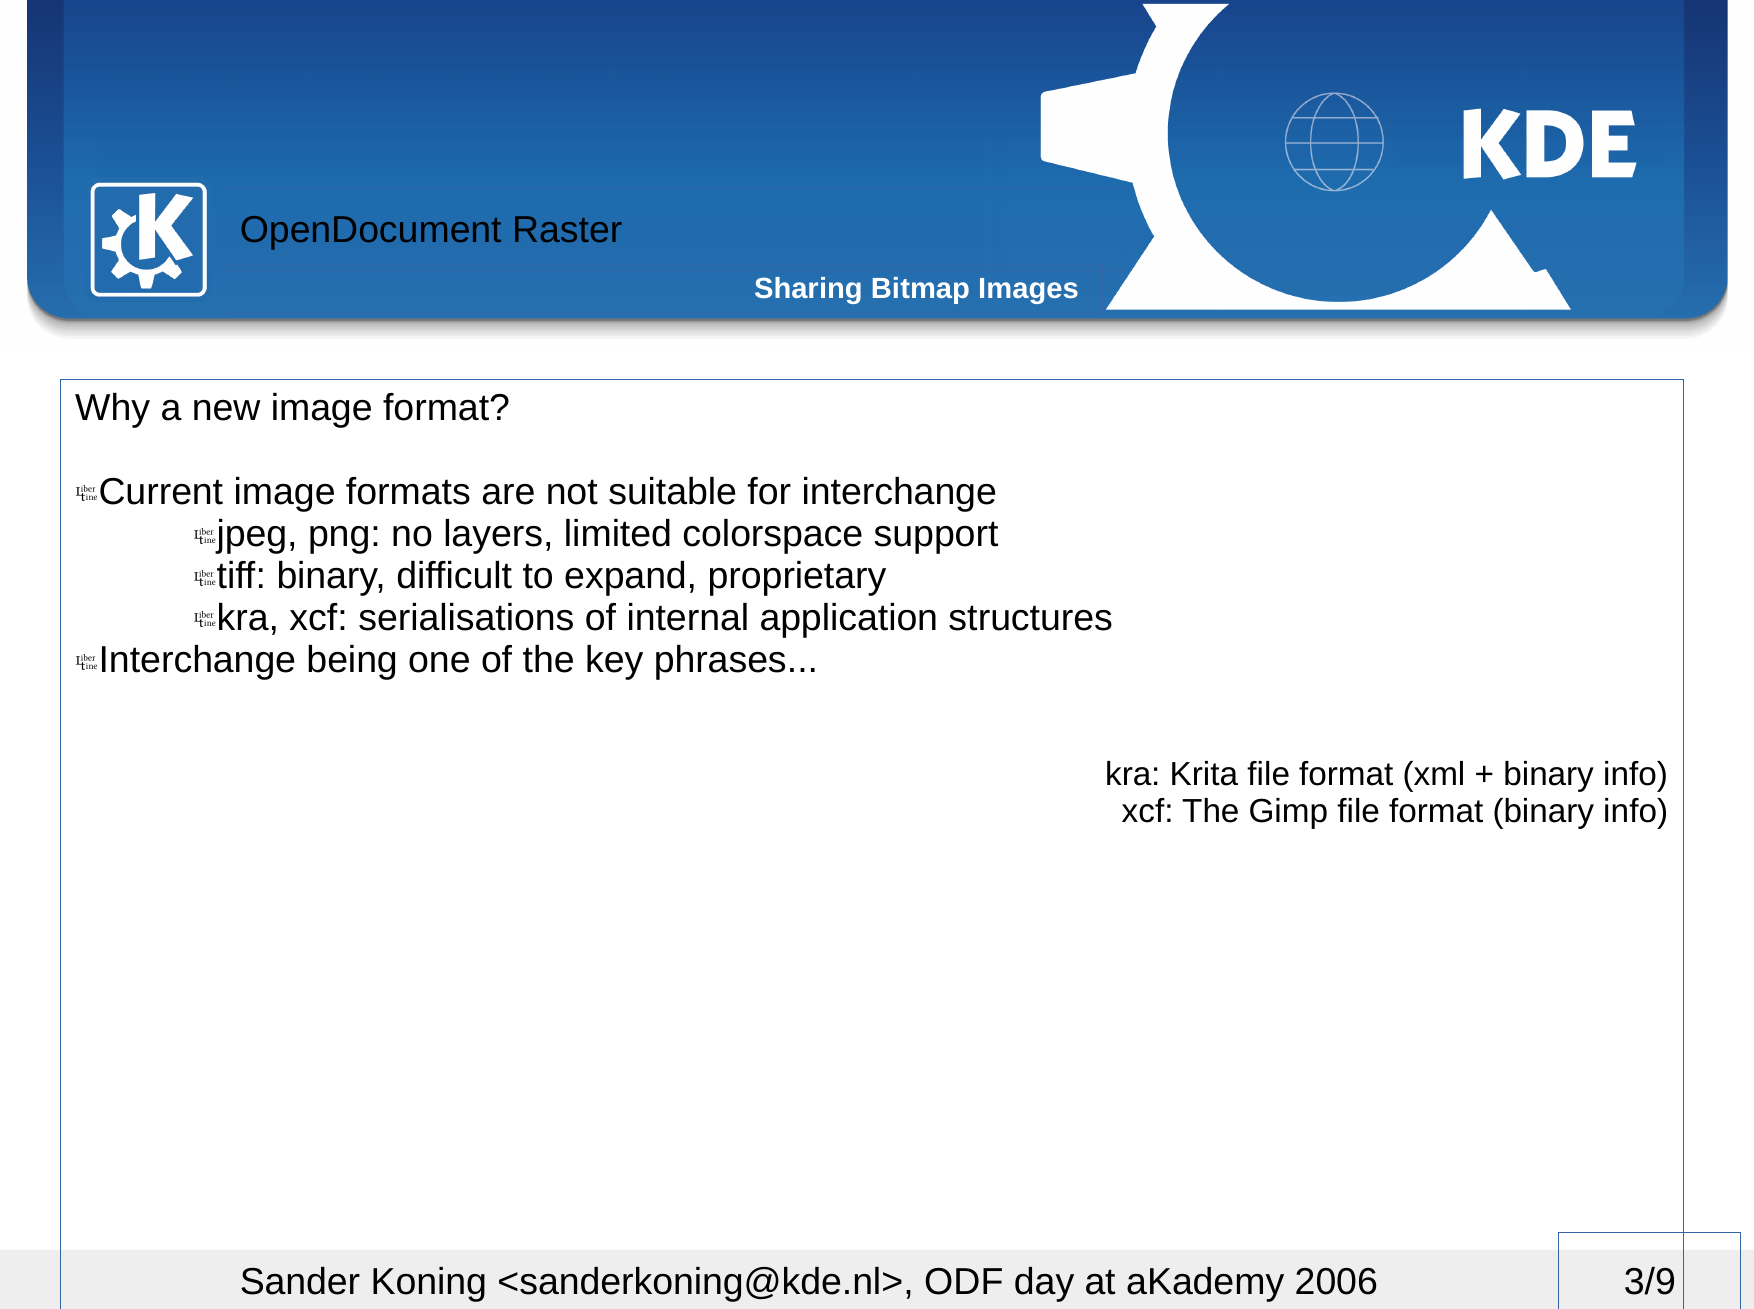

Why a new image format?
Current image formats are not suitable for interchange
jpeg, png: no layers, limited colorspace support
tiff: binary, difficult to expand, proprietary
kra, xcf: serialisations of internal application structures
Interchange being one of the key phrases...
kra: Krita file format (xml + binary info)
xcf: The Gimp file format (binary info)